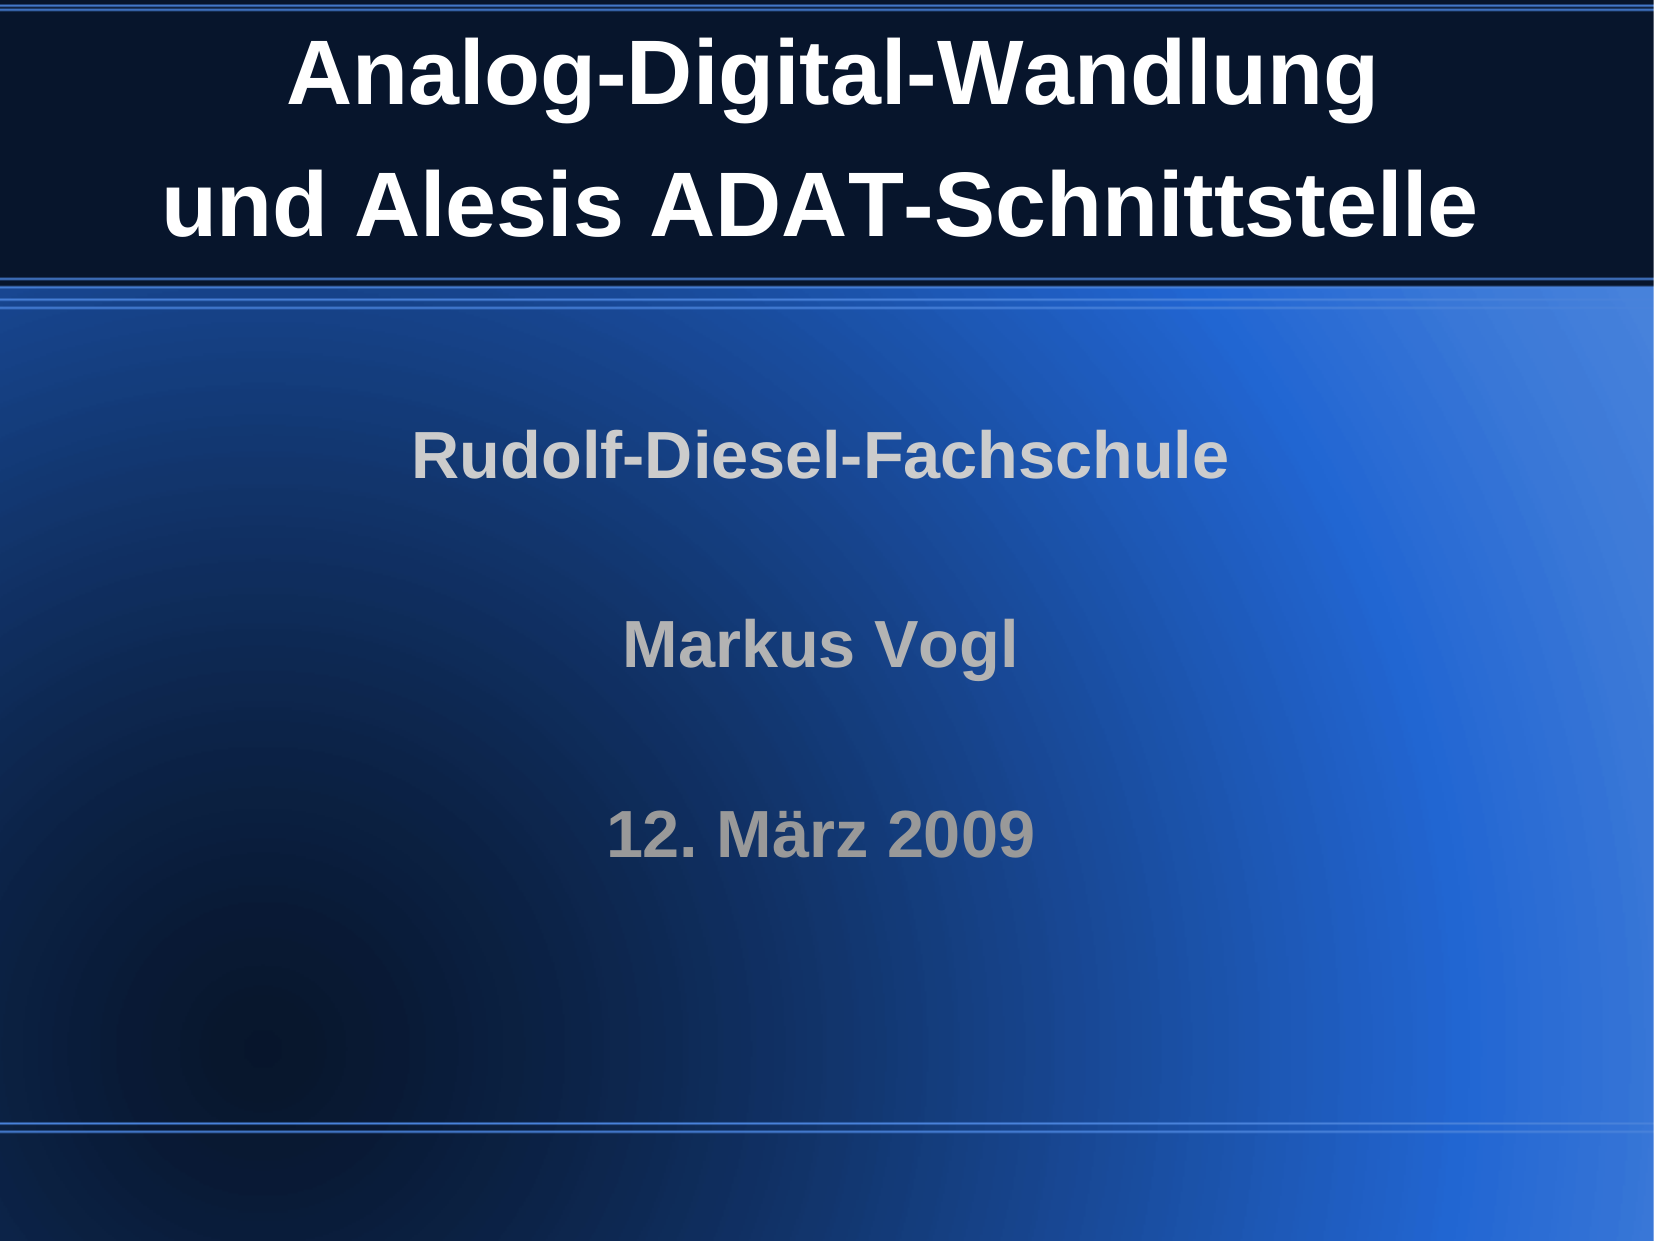

Analog-Digital-Wandlung
und Alesis ADAT-Schnittstelle
Rudolf-Diesel-Fachschule
Markus Vogl
12. März 2009
#